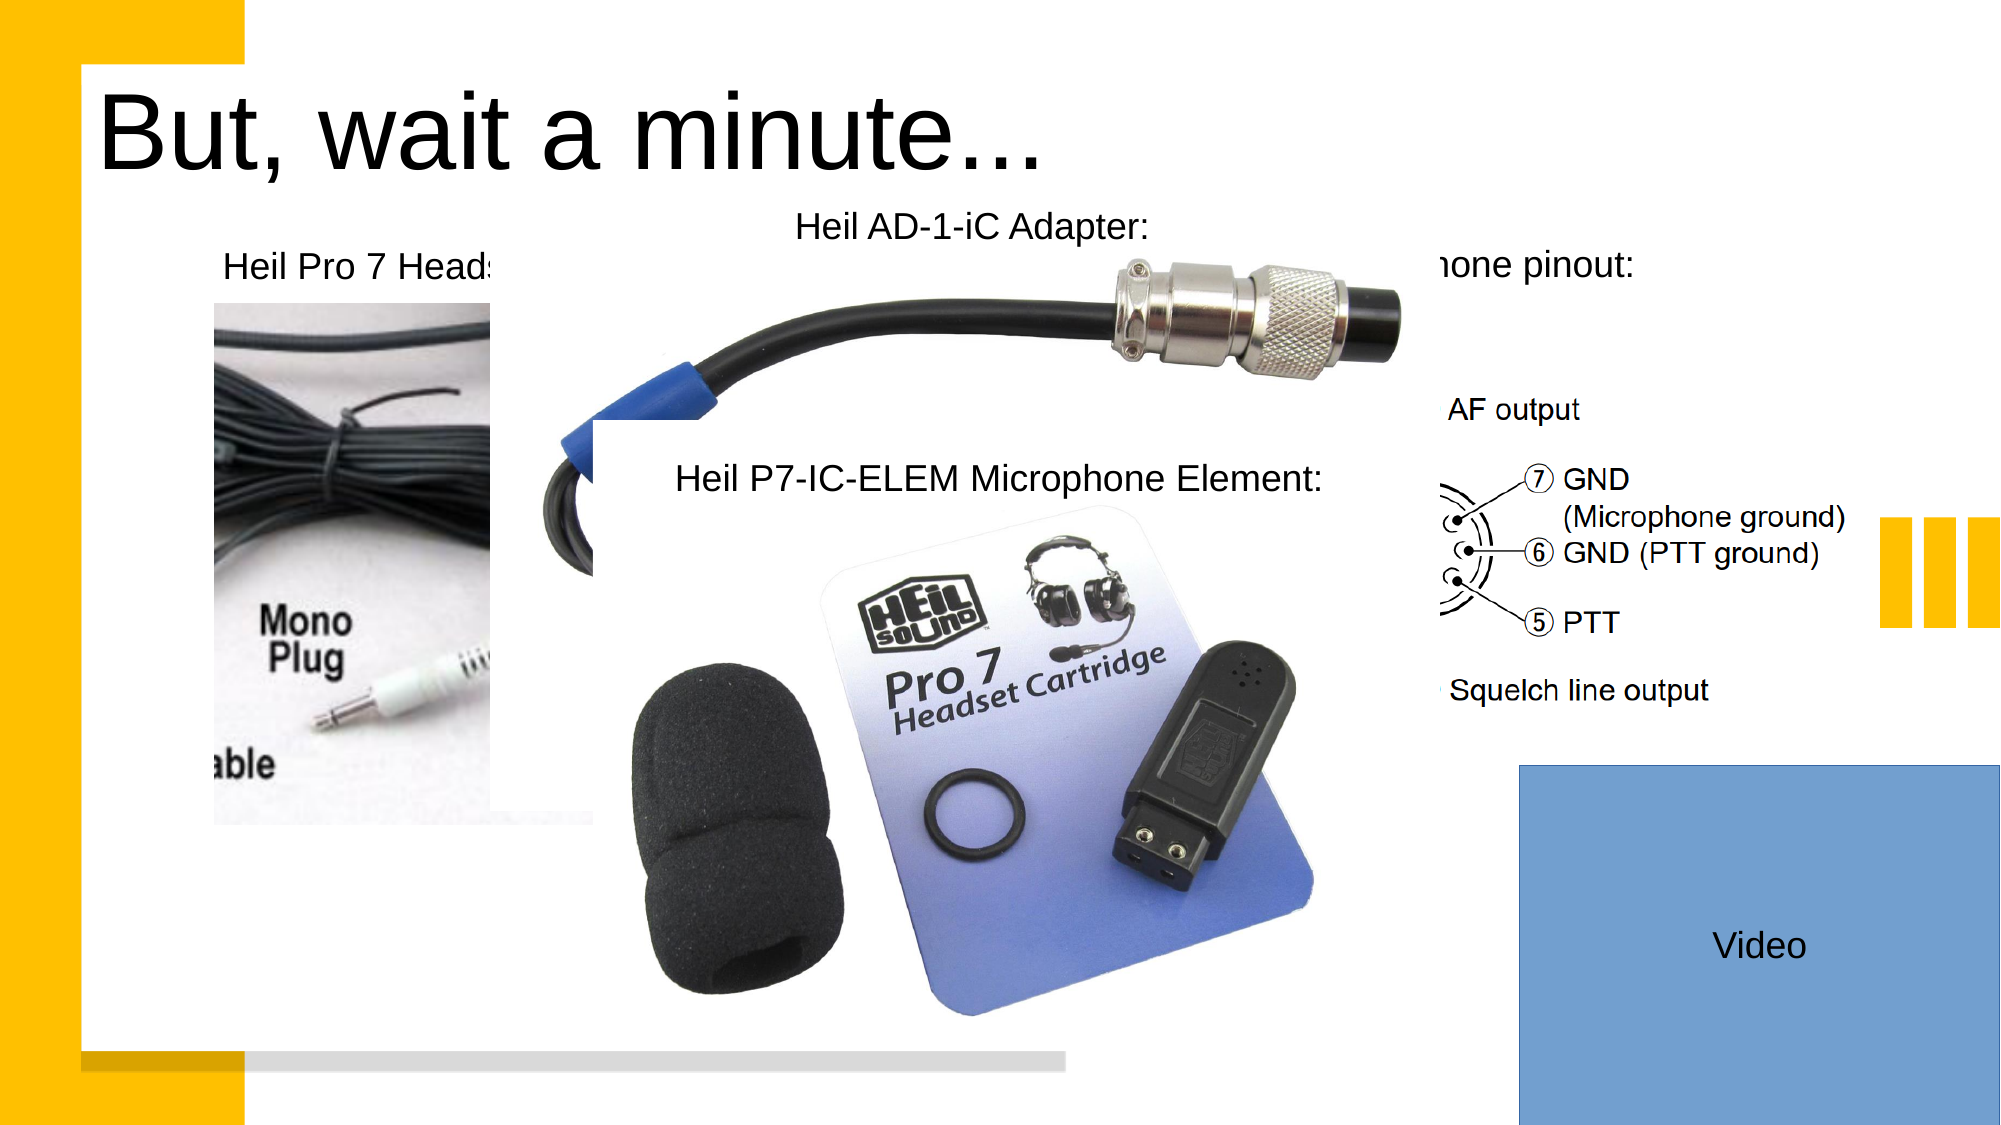

Video
But, wait a minute...
Heil AD-1-iC Adapter:
Icom IC-7300 Microphone pinout:
Heil Pro 7 Headset:
Heil P7-IC-ELEM Microphone Element: